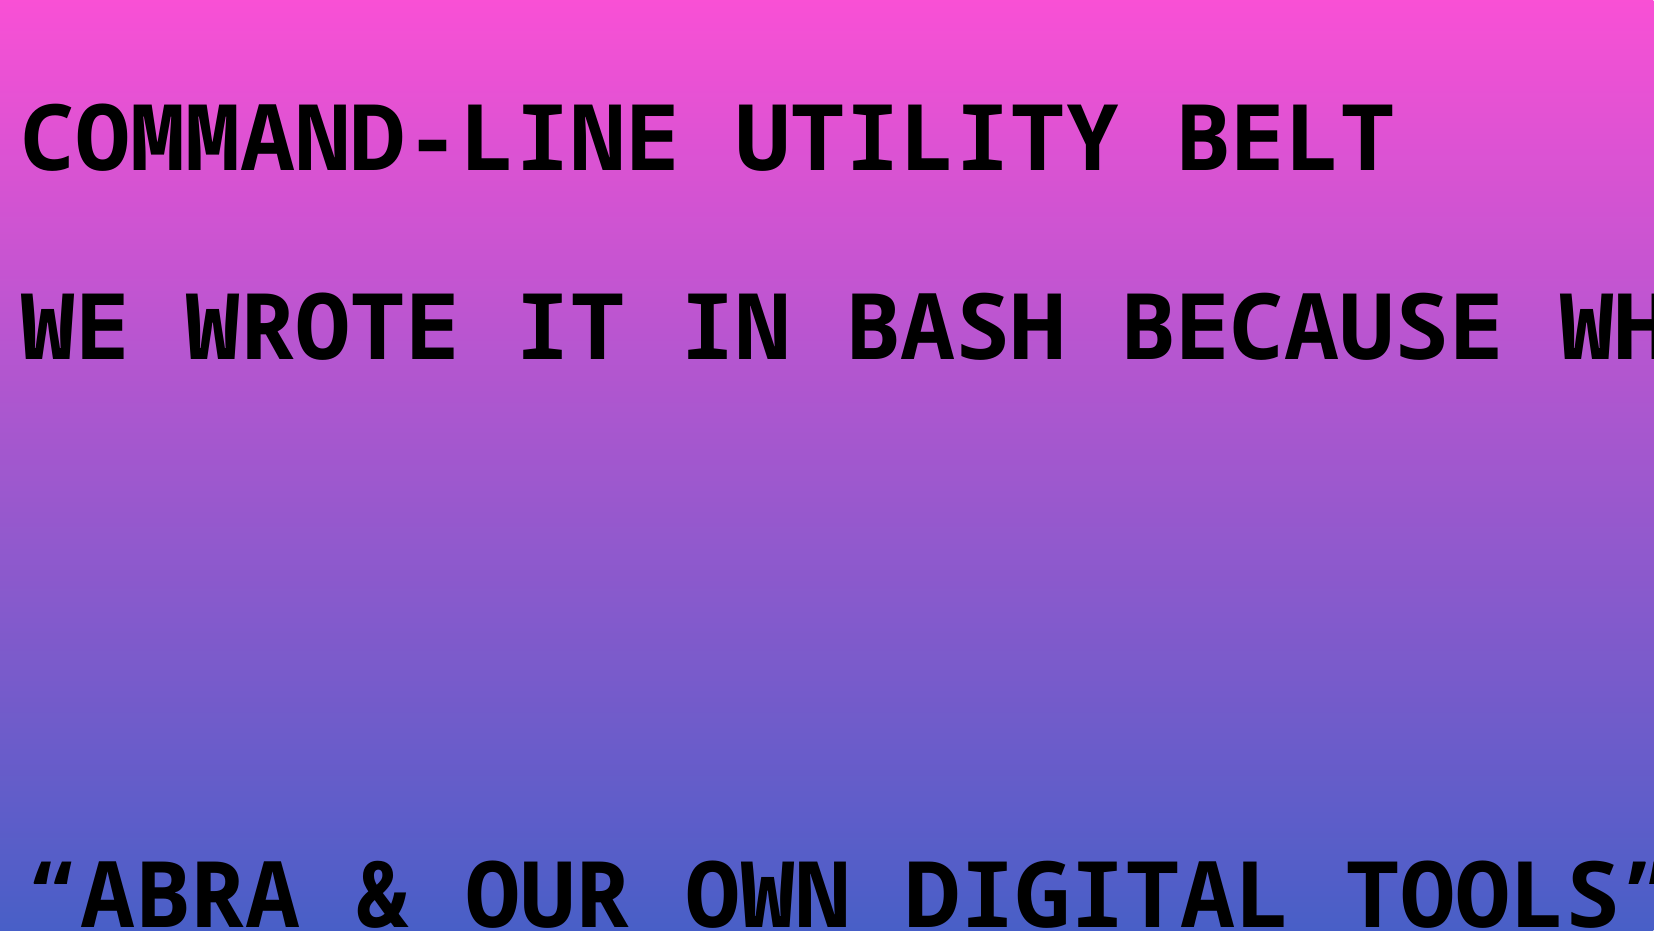

COMMAND-LINE UTILITY BELT
WE WROTE IT IN BASH BECAUSE WHYYYY
“ABRA & OUR OWN DIGITAL TOOLS”